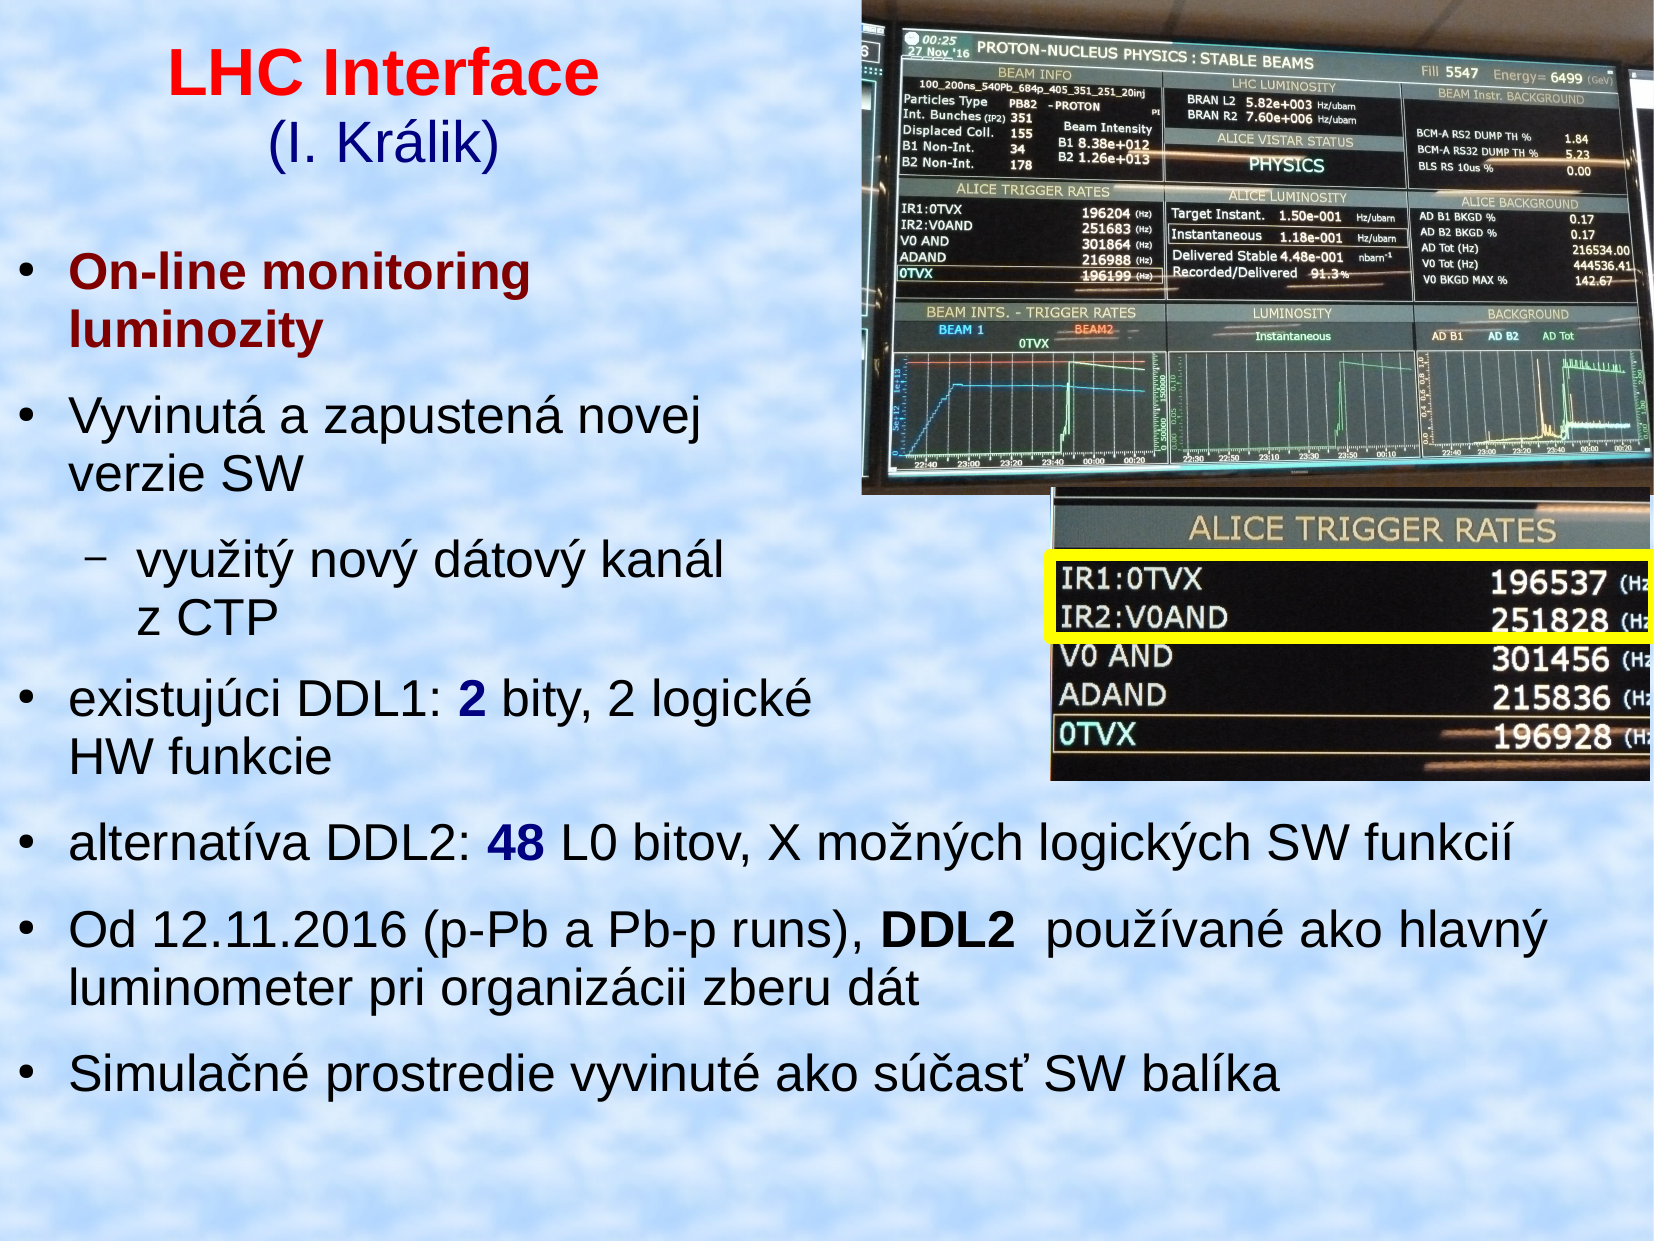

# LHC Interface (I. Králik)
On-line monitoring
luminozity
Vyvinutá a zapustená novej
verzie SW
využitý nový dátový kanál
z CTP
existujúci DDL1: 2 bity, 2 logické
HW funkcie
alternatíva DDL2: 48 L0 bitov, X možných logických SW funkcií
Od 12.11.2016 (p-Pb a Pb-p runs), DDL2 používané ako hlavný luminometer pri organizácii zberu dát
Simulačné prostredie vyvinuté ako súčasť SW balíka